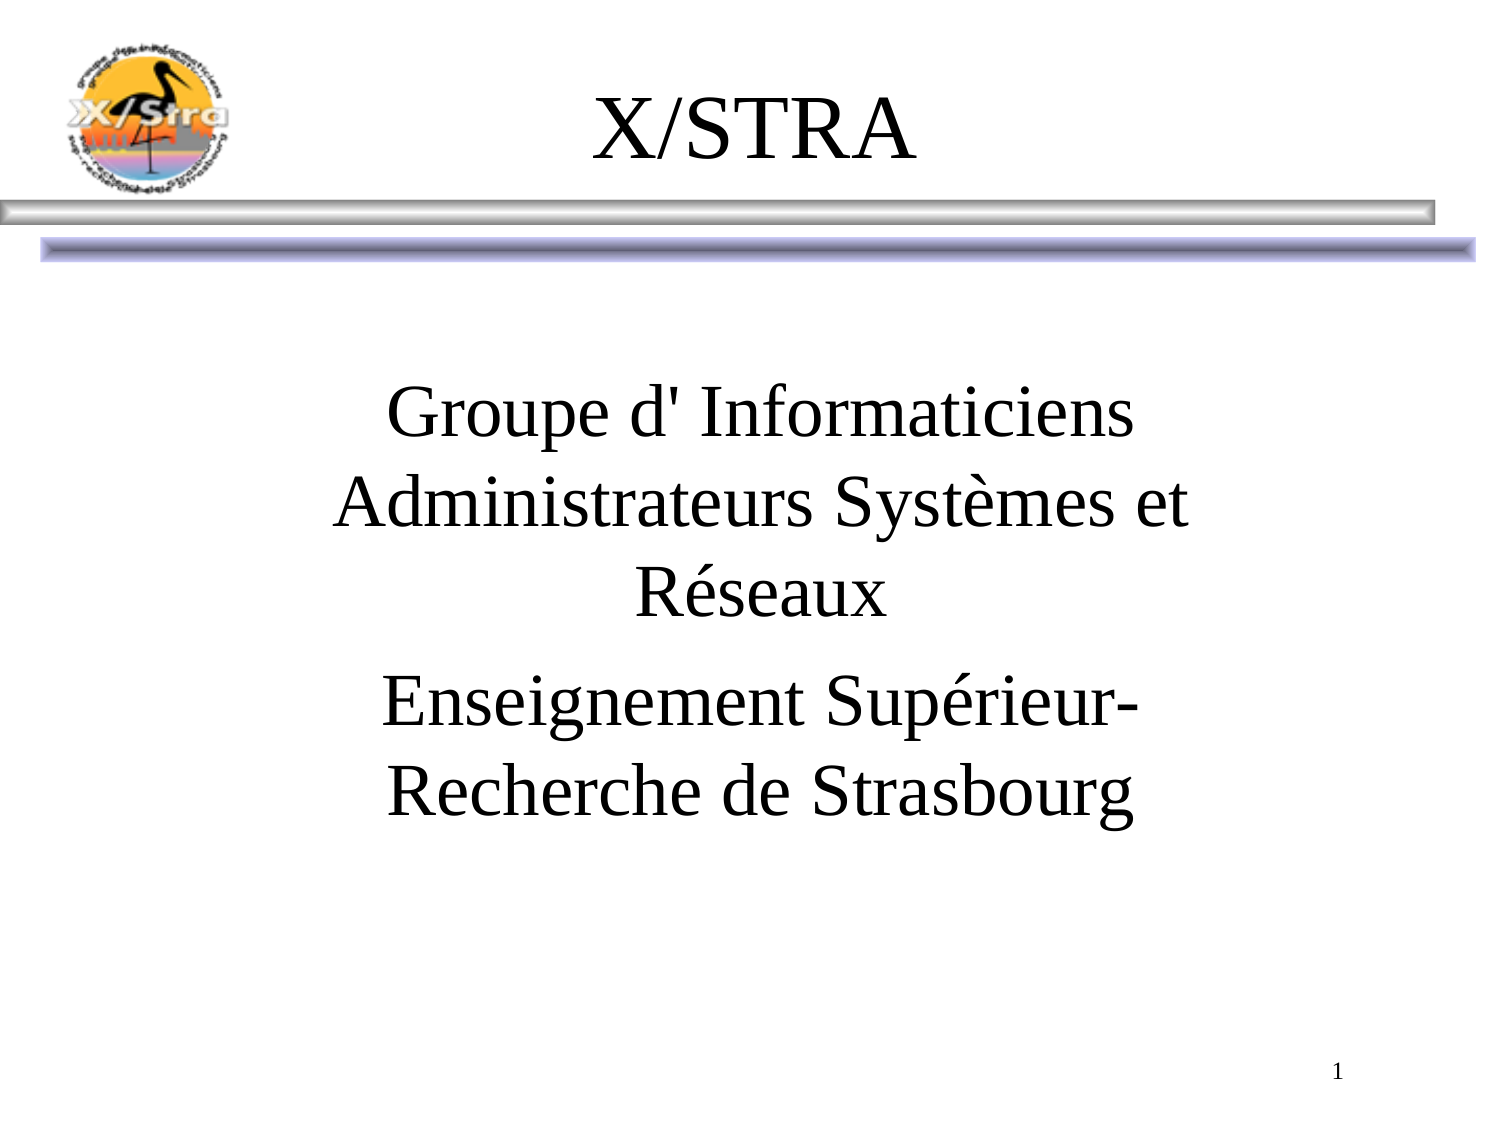

# X/STRA
Groupe d' Informaticiens Administrateurs Systèmes et Réseaux
Enseignement Supérieur-Recherche de Strasbourg